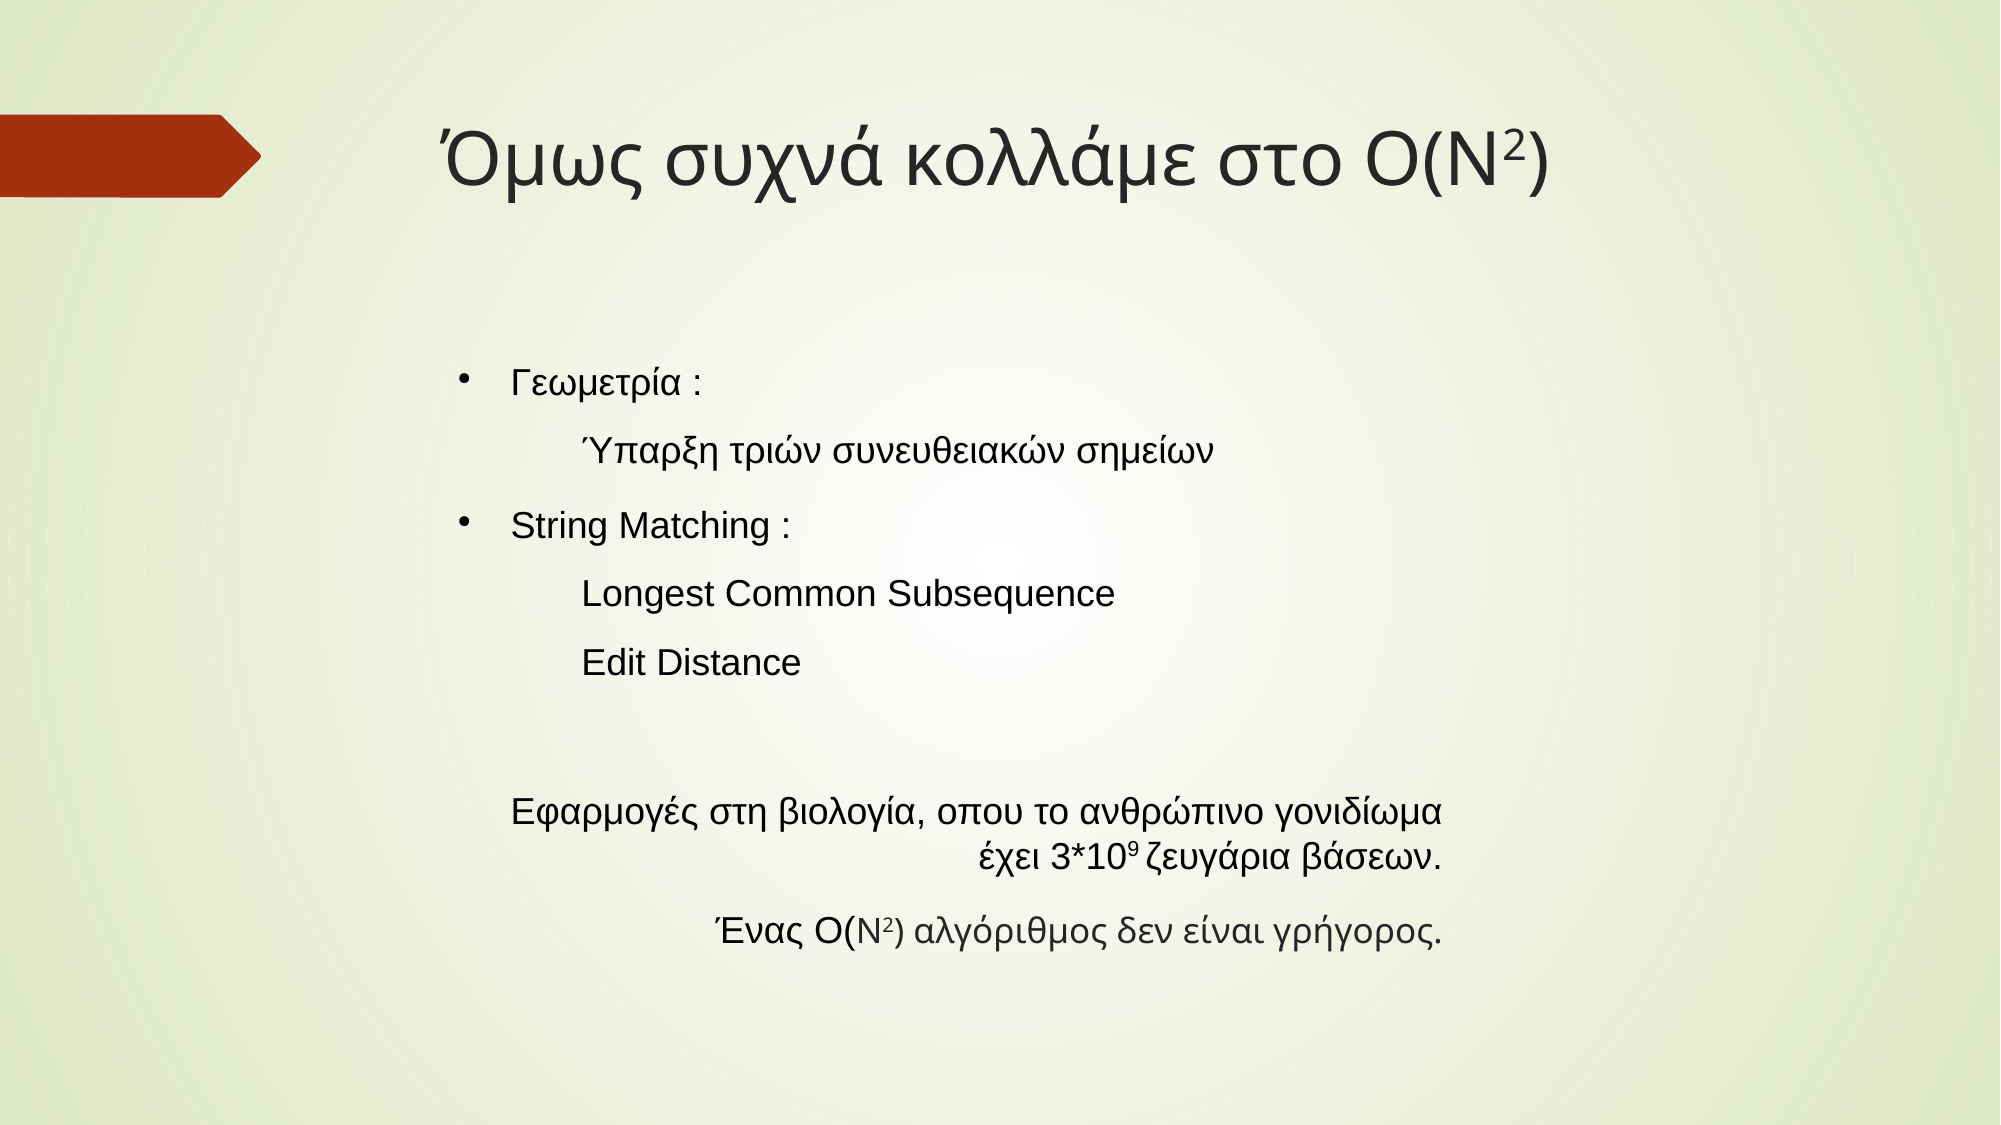

# Όμως συχνά κολλάμε στο O(N2)
Γεωμετρία :
Ύπαρξη τριών συνευθειακών σημείων
String Matching :
Longest Common Subsequence
Edit Distance
Εφαρμογές στη βιολογία, οπου το ανθρώπινο γονιδίωμα
έχει 3*109 ζευγάρια βάσεων.
Ένας O(N2) αλγόριθμος δεν είναι γρήγορος.